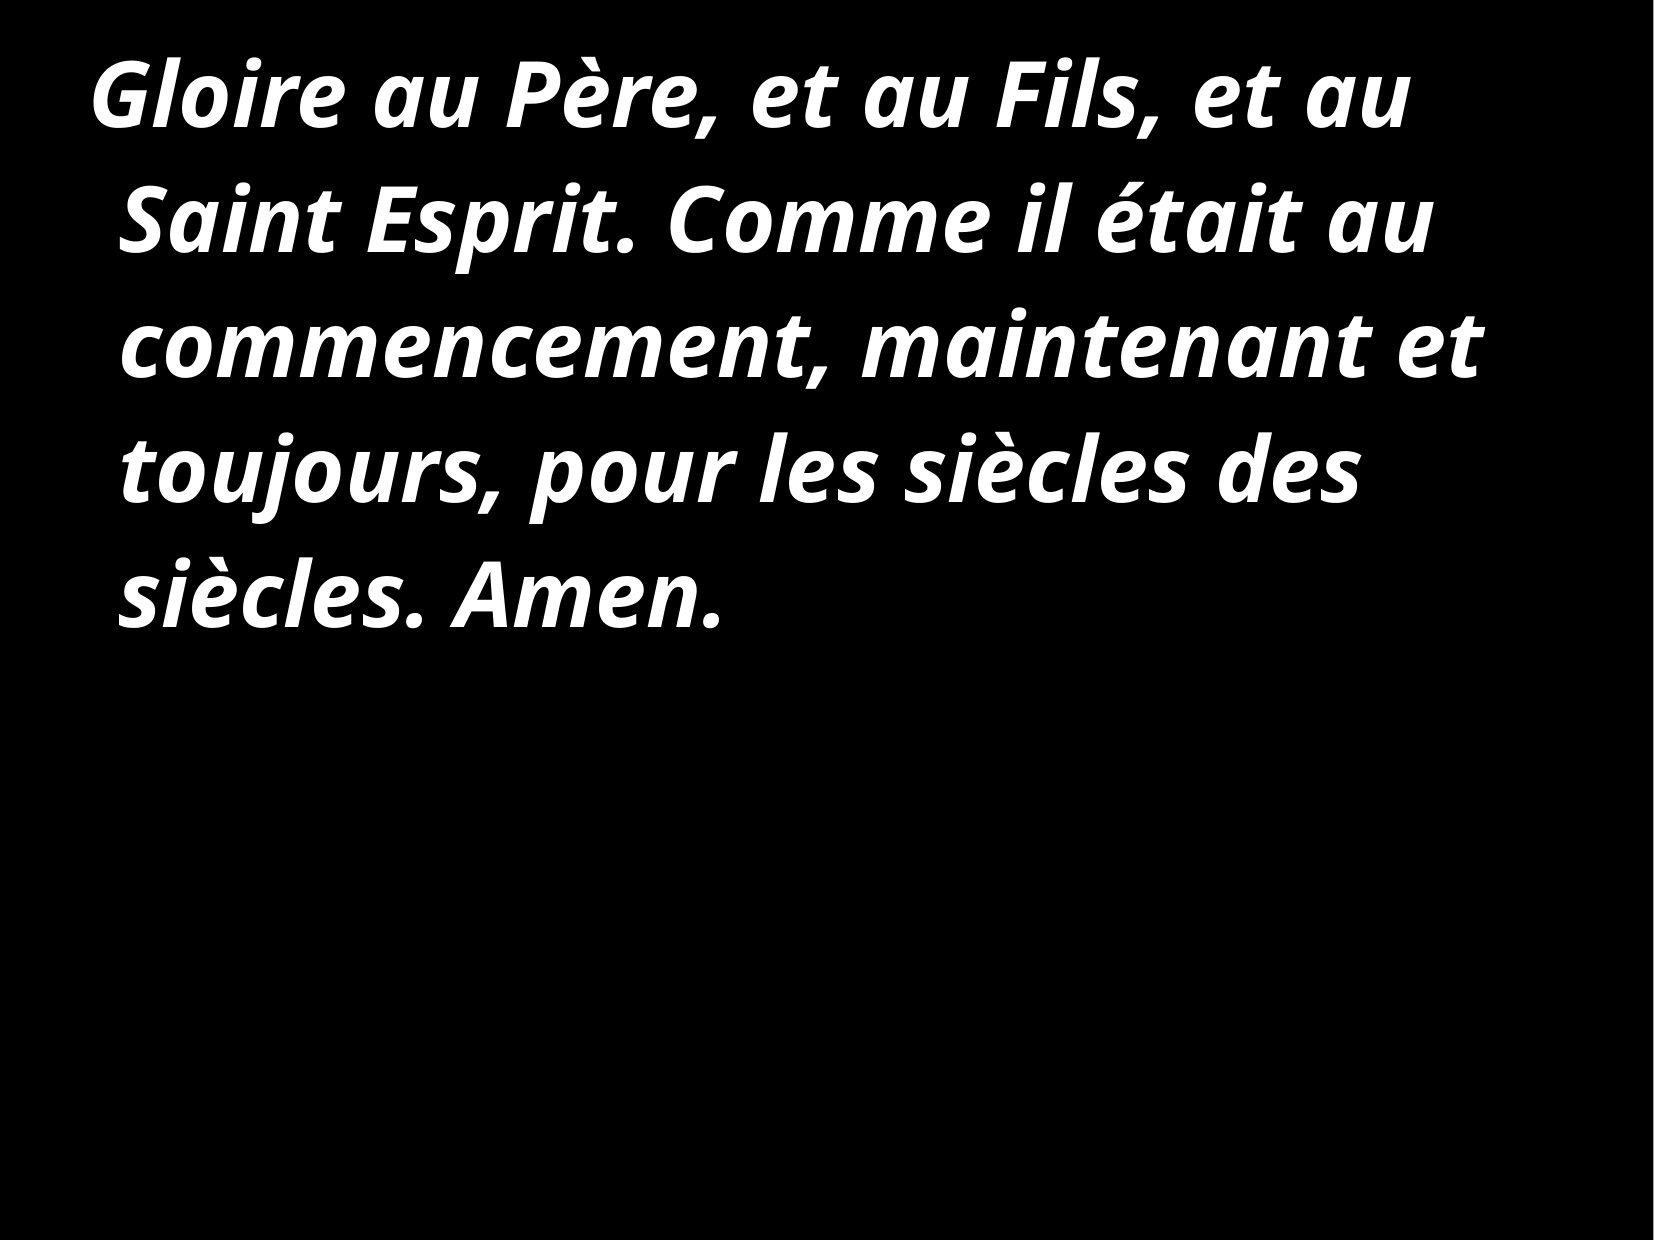

# Gloire au Père, et au Fils, et au Saint Esprit. Comme il était au commencement, maintenant et toujours, pour les siècles des siècles. Amen.